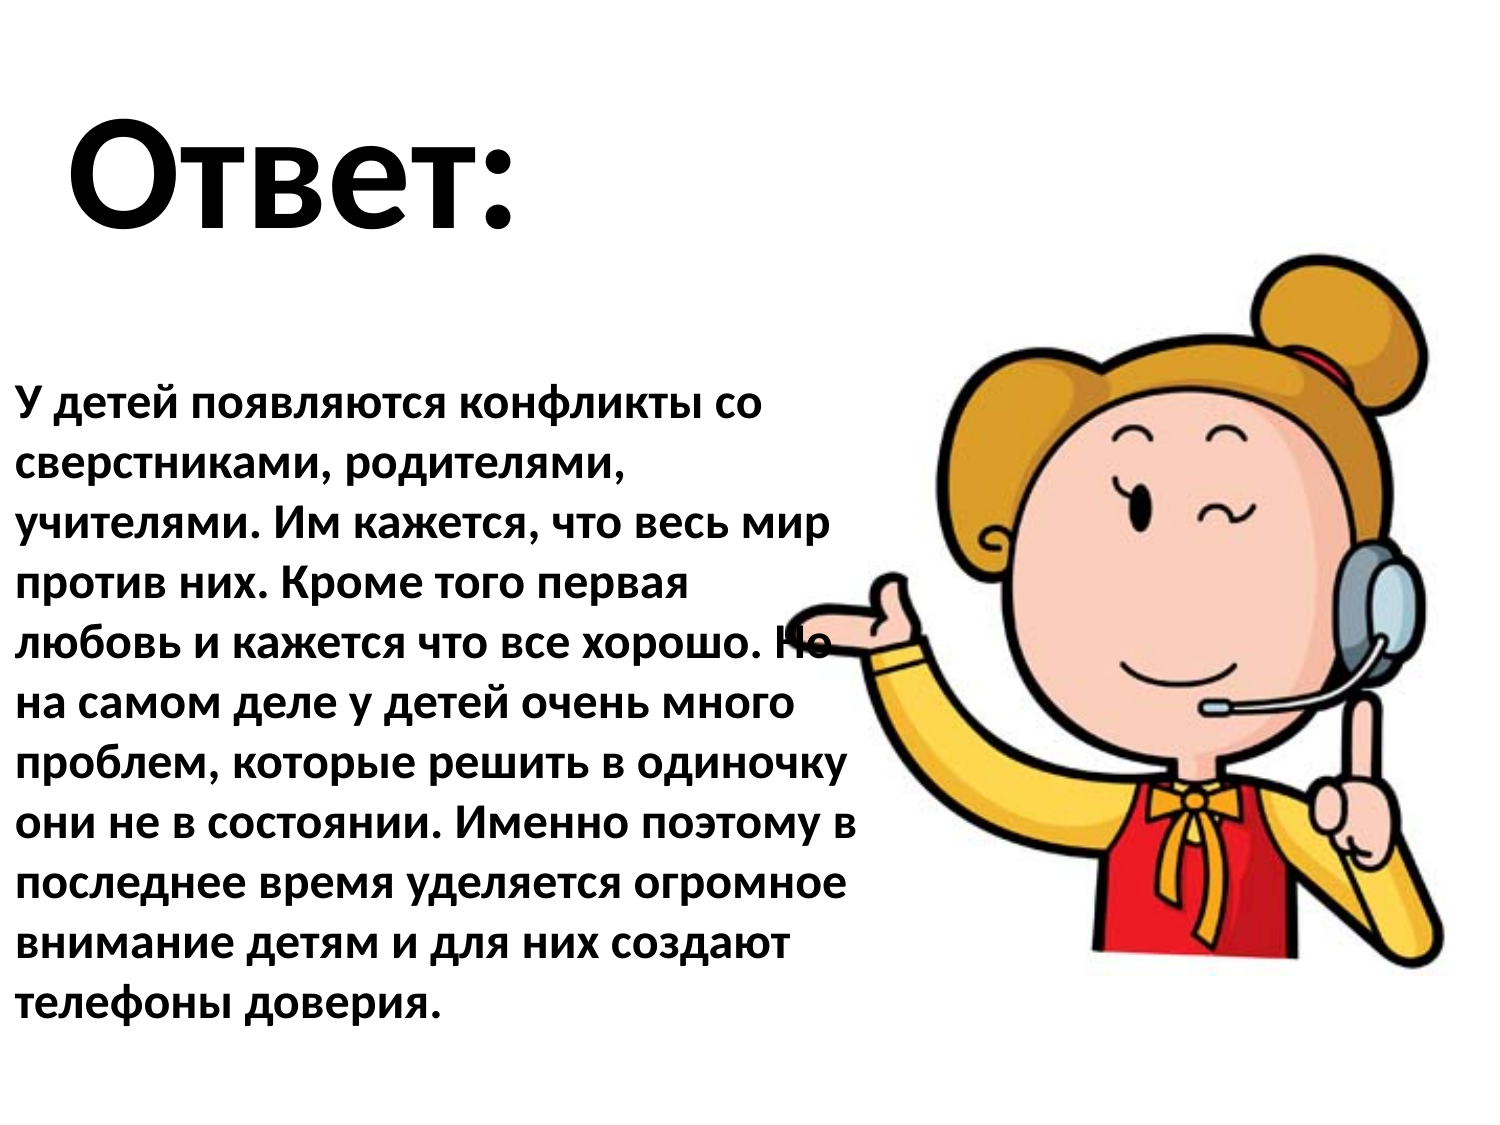

Ответ:
У детей появляются конфликты со сверстниками, родителями, учителями. Им кажется, что весь мир против них. Кроме того первая любовь и кажется что все хорошо. Но на самом деле у детей очень много проблем, которые решить в одиночку они не в состоянии. Именно поэтому в последнее время уделяется огромное внимание детям и для них создают телефоны доверия.